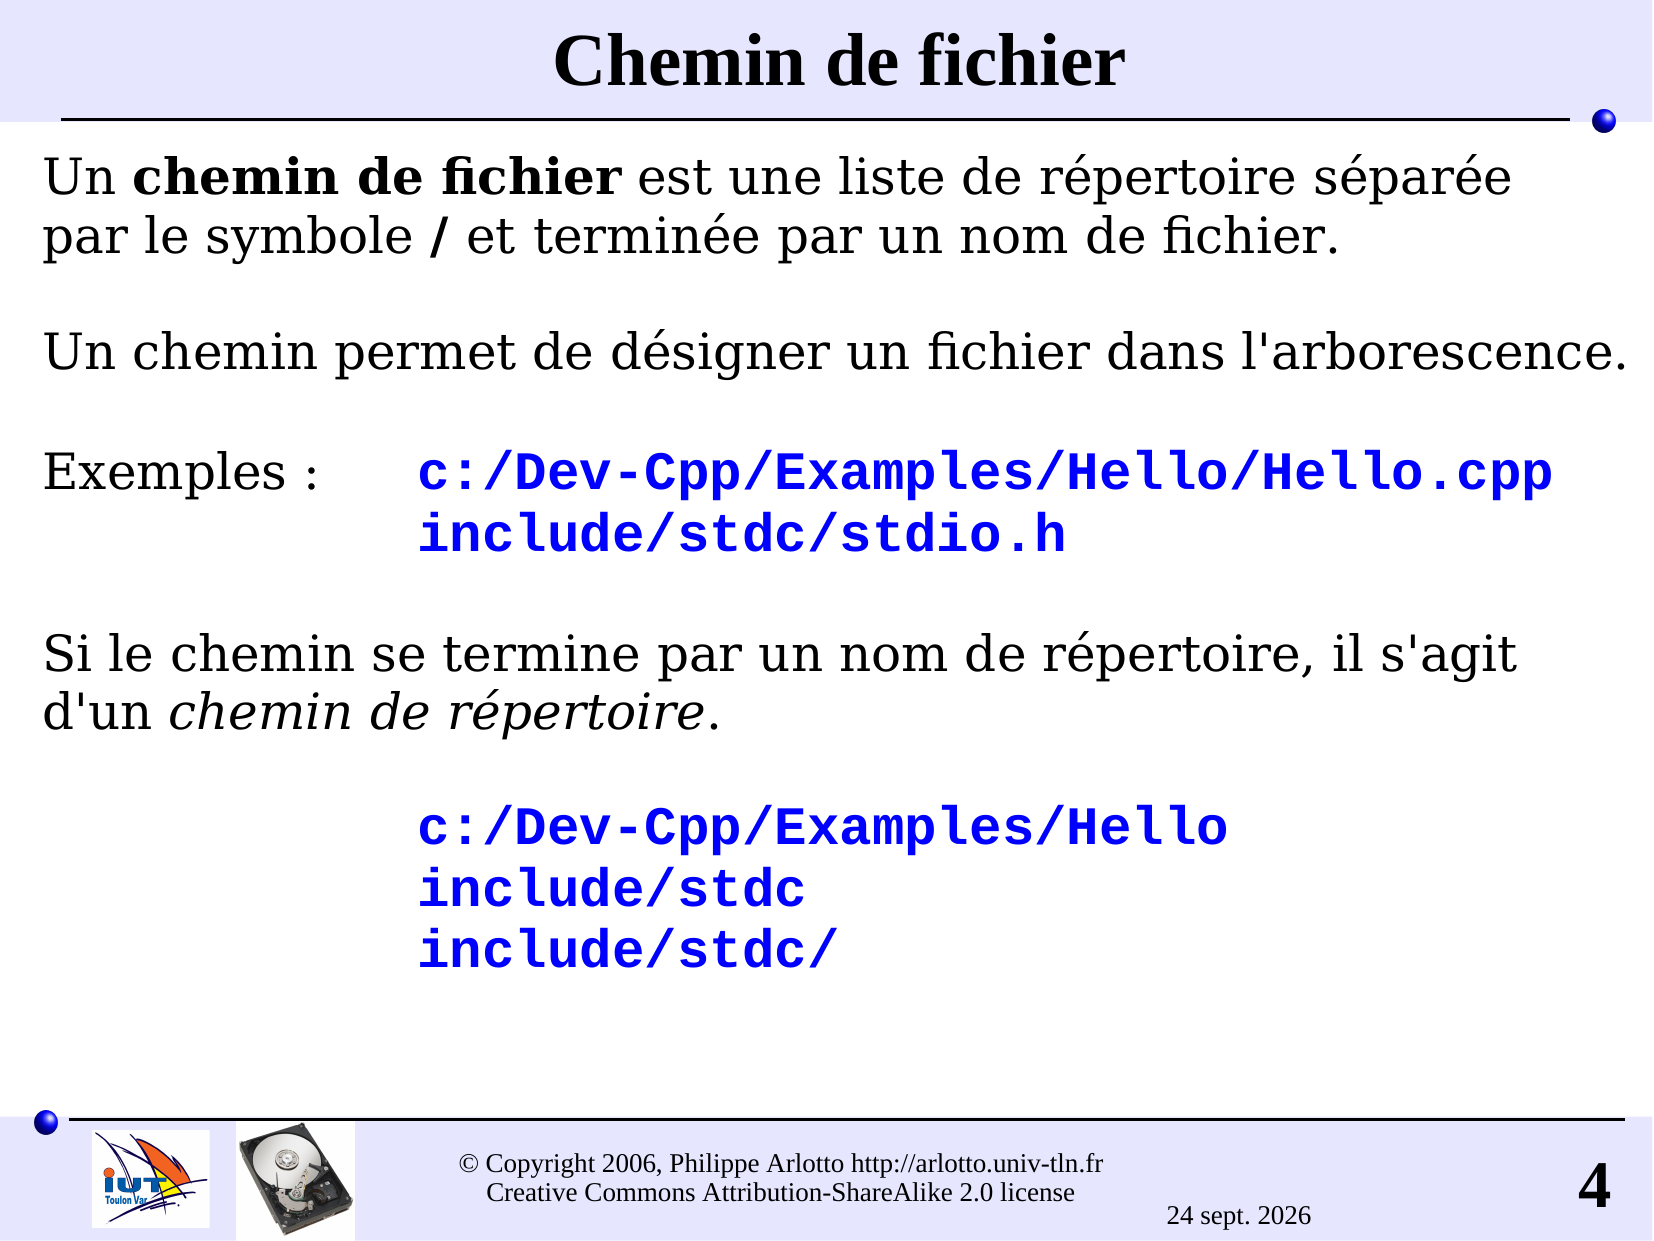

# Chemin de fichier
Un chemin de fichier est une liste de répertoire séparée
par le symbole / et terminée par un nom de fichier.
Un chemin permet de désigner un fichier dans l'arborescence.
Exemples : 	 	c:/Dev-Cpp/Examples/Hello/Hello.cpp
				 	include/stdc/stdio.h
Si le chemin se termine par un nom de répertoire, il s'agit
d'un chemin de répertoire.
					c:/Dev-Cpp/Examples/Hello
					include/stdc
					include/stdc/